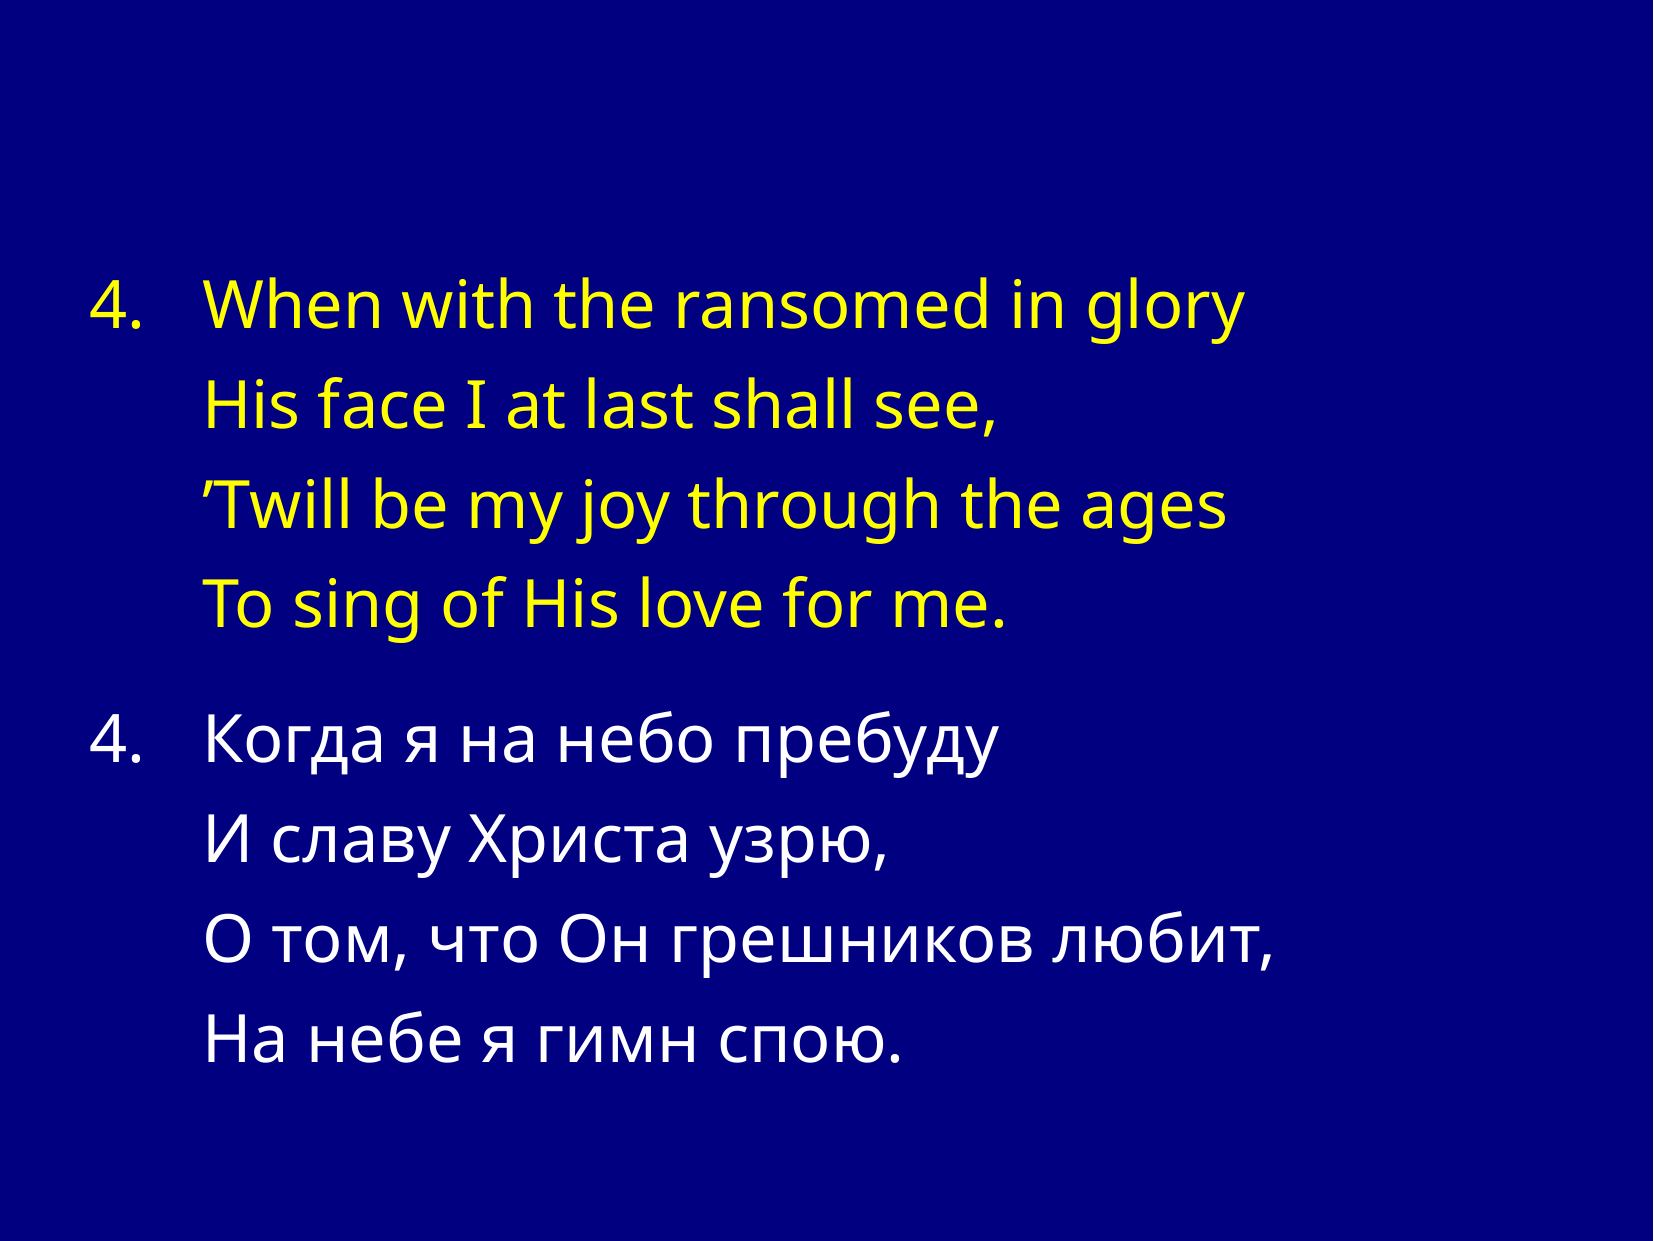

4.	When with the ransomed in glory
	His face I at last shall see,
	’Twill be my joy through the ages
	To sing of His love for me.
4.	Когда я на небо пребуду
	И славу Христа узрю,
	О том, что Он грешников любит,
	На небе я гимн спою.